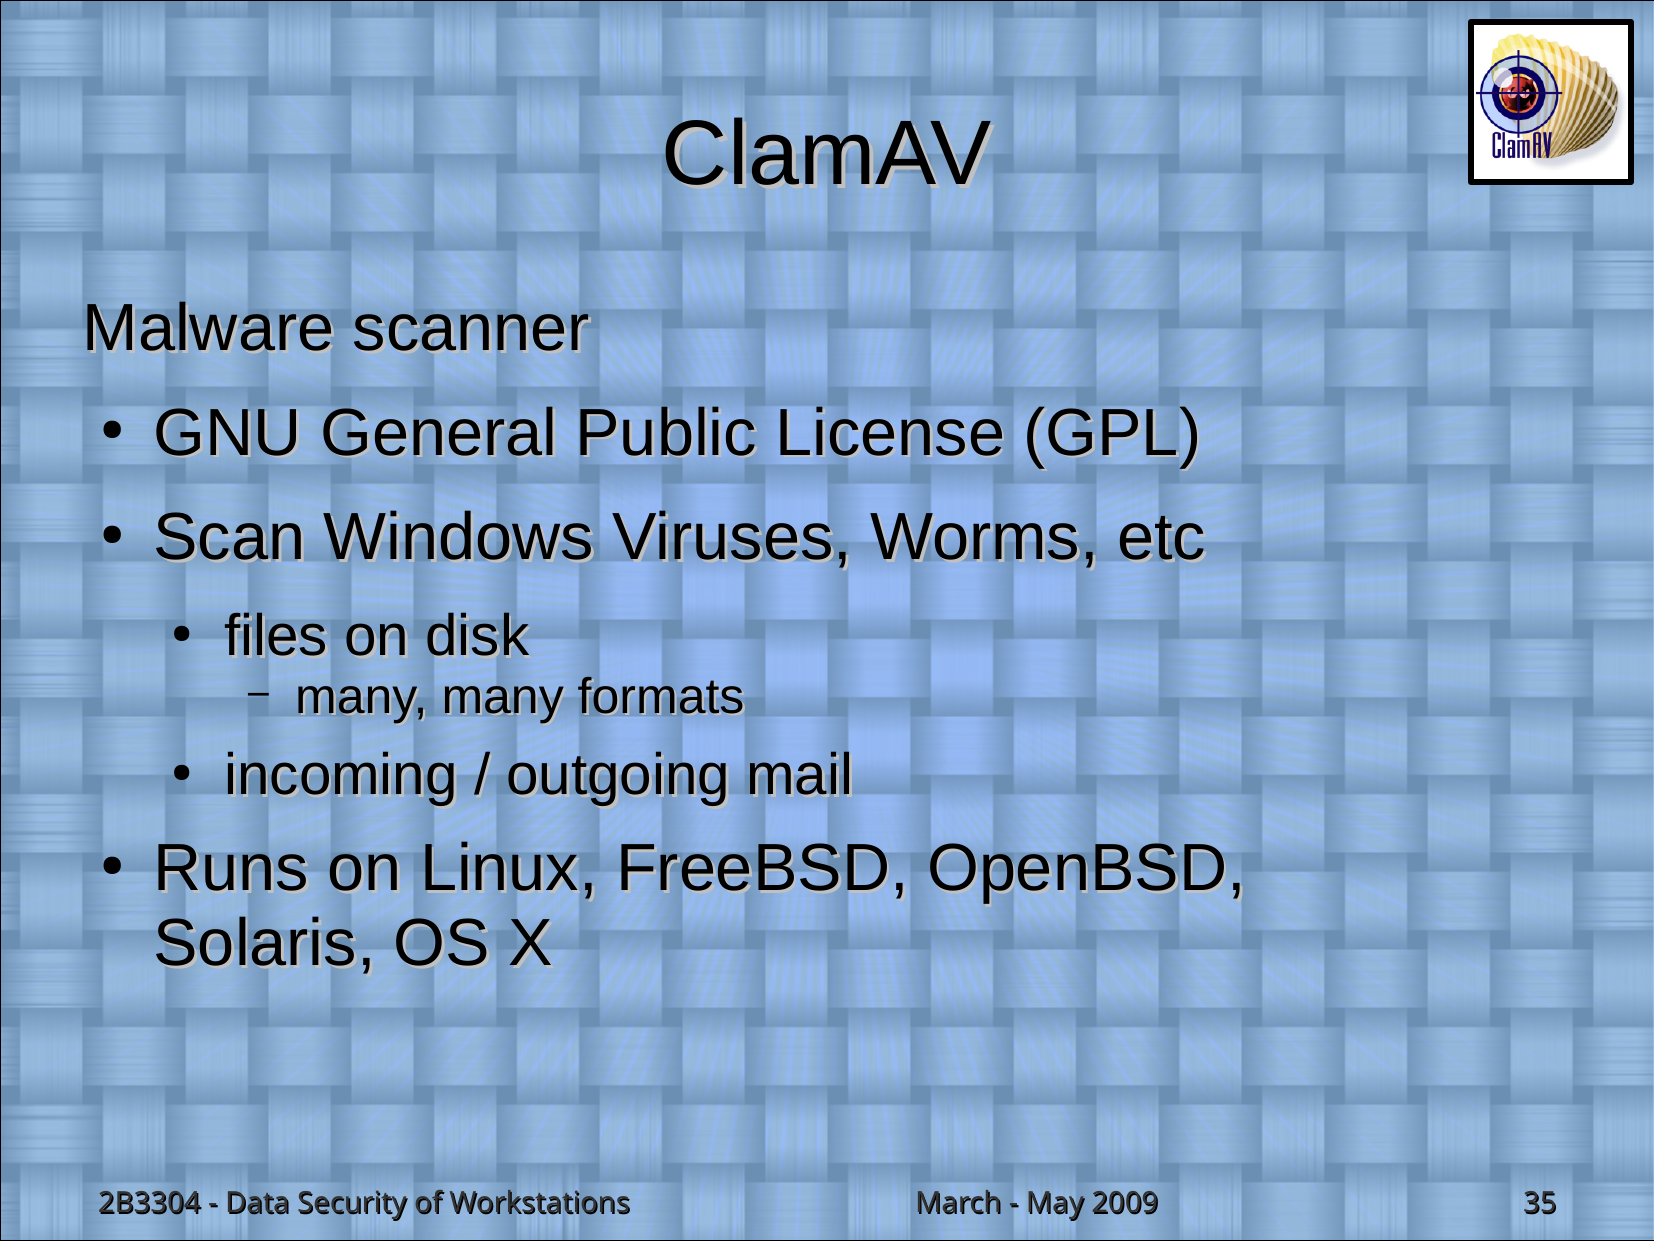

# ClamAV
Malware scanner
GNU General Public License (GPL)
Scan Windows Viruses, Worms, etc
files on disk
many, many formats
incoming / outgoing mail
Runs on Linux, FreeBSD, OpenBSD,
Solaris, OS X